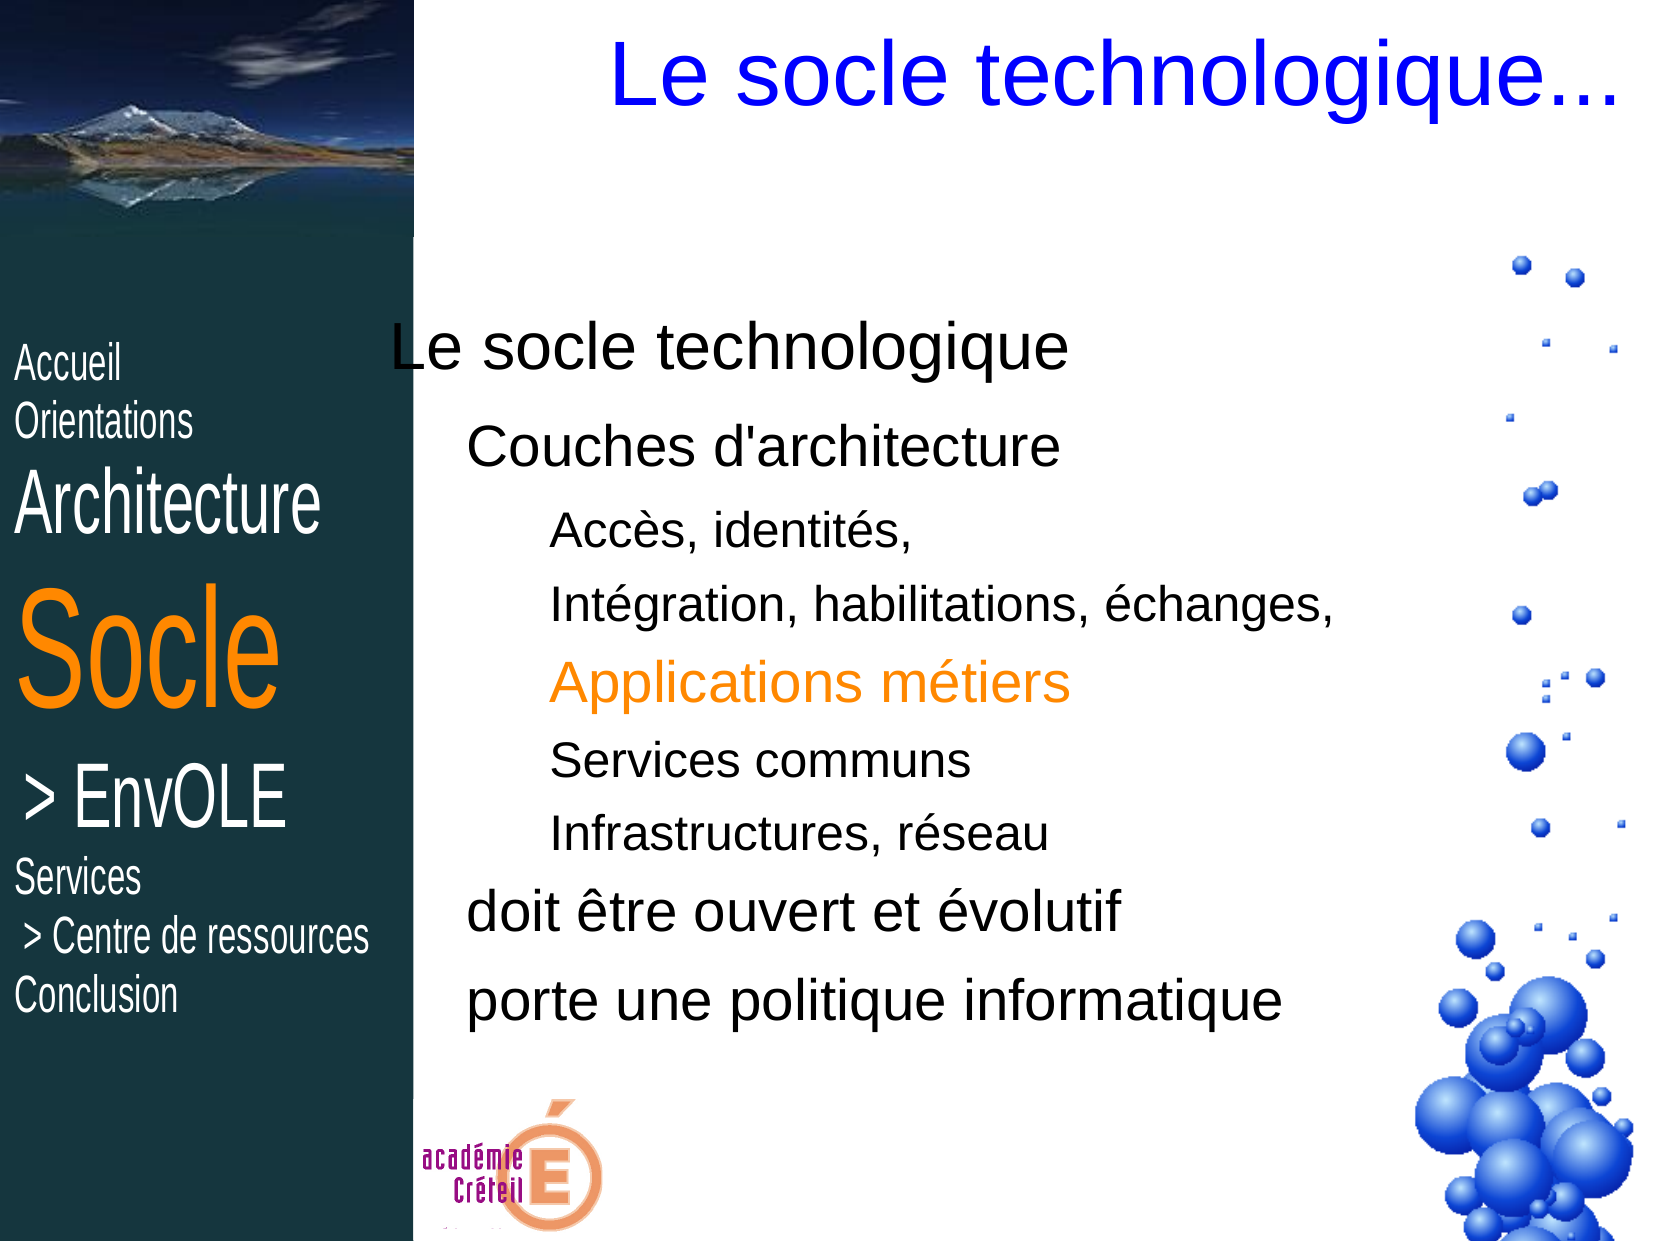

# Le socle technologique...
Le socle technologique
Couches d'architecture
Accès, identités,
Intégration, habilitations, échanges,
Applications métiers
Services communs
Infrastructures, réseau
doit être ouvert et évolutif
porte une politique informatique
Accueil
Orientations
Architecture
Socle
 > EnvOLE
Services
 > Centre de ressources
Conclusion